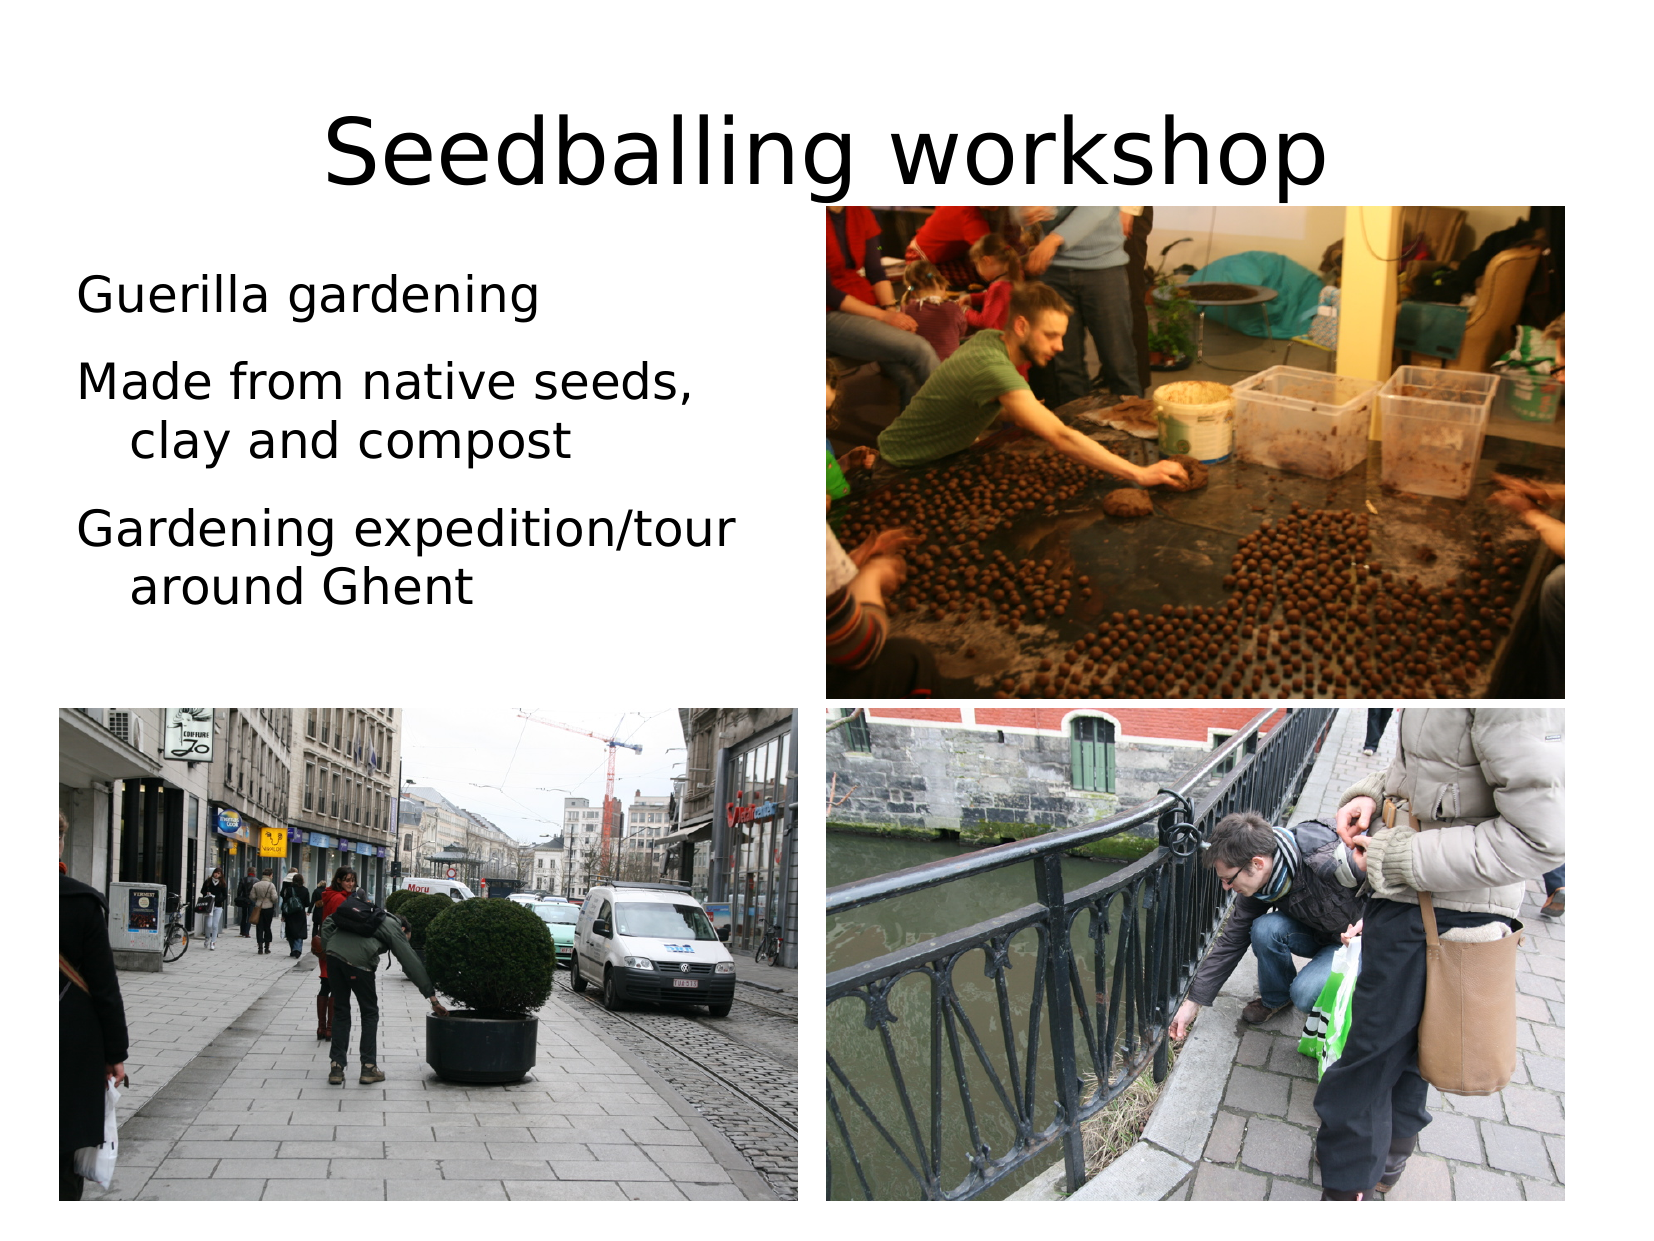

# Seedballing workshop
Guerilla gardening
Made from native seeds, clay and compost
Gardening expedition/tour around Ghent